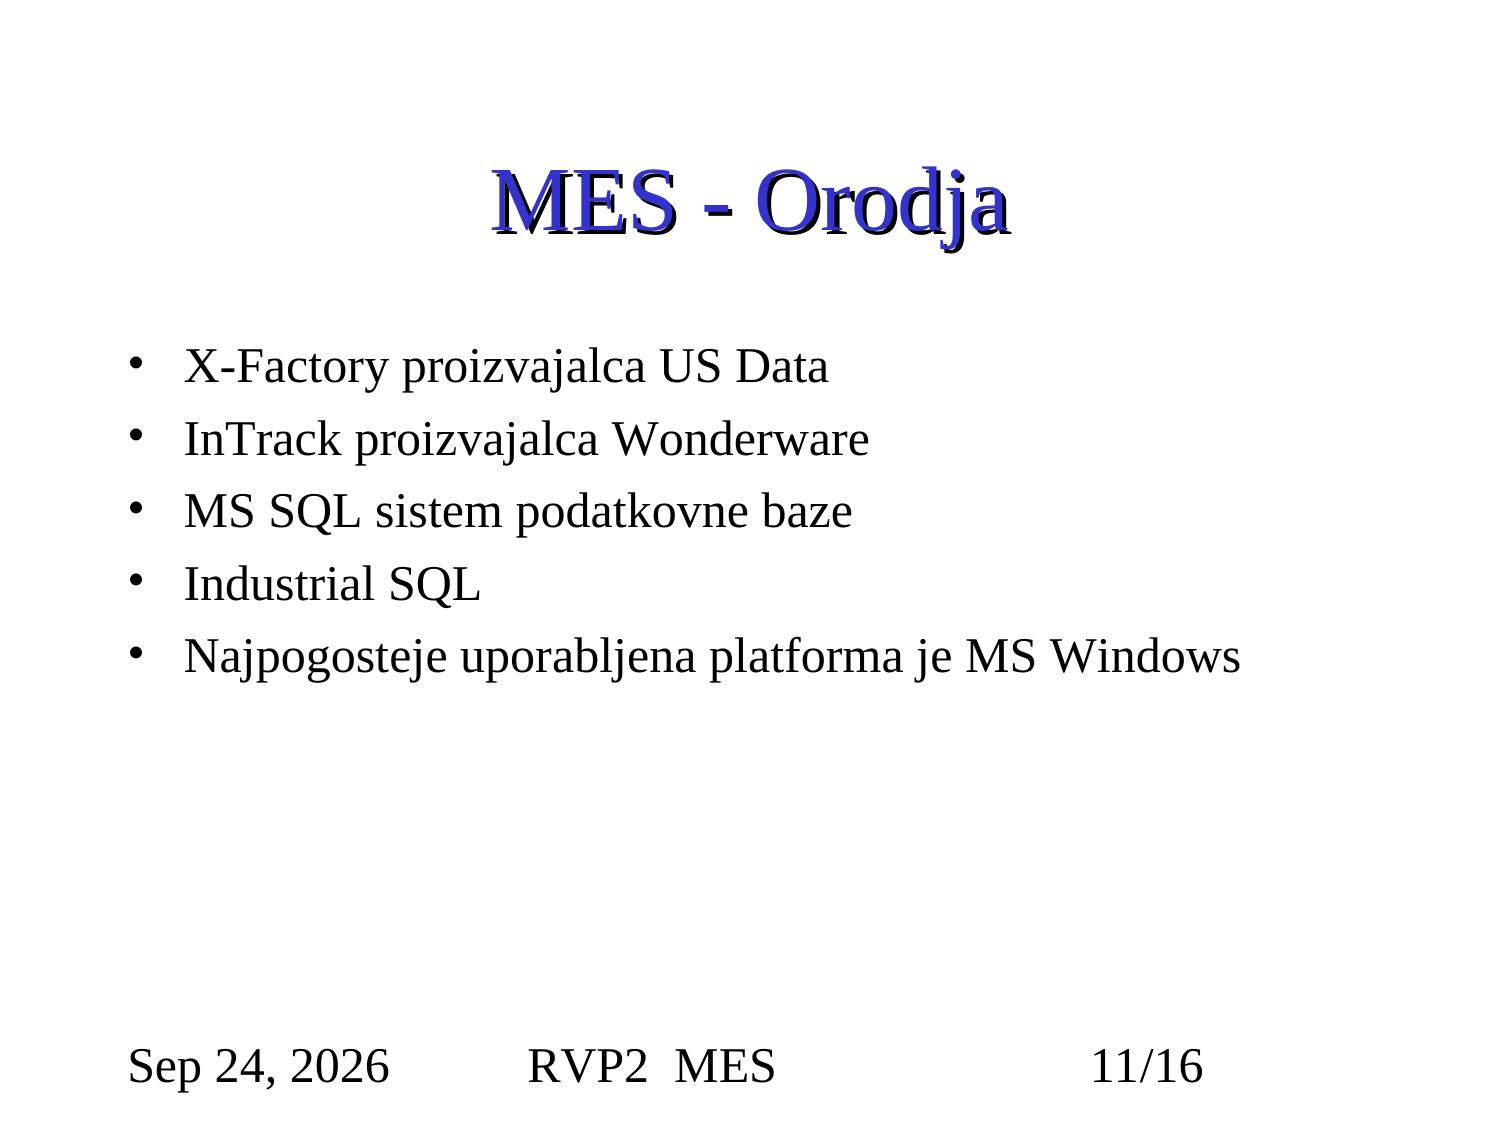

# MES - Orodja
X-Factory proizvajalca US Data
InTrack proizvajalca Wonderware
MS SQL sistem podatkovne baze
Industrial SQL
Najpogosteje uporabljena platforma je MS Windows
April 2002
RVP2 MES
11